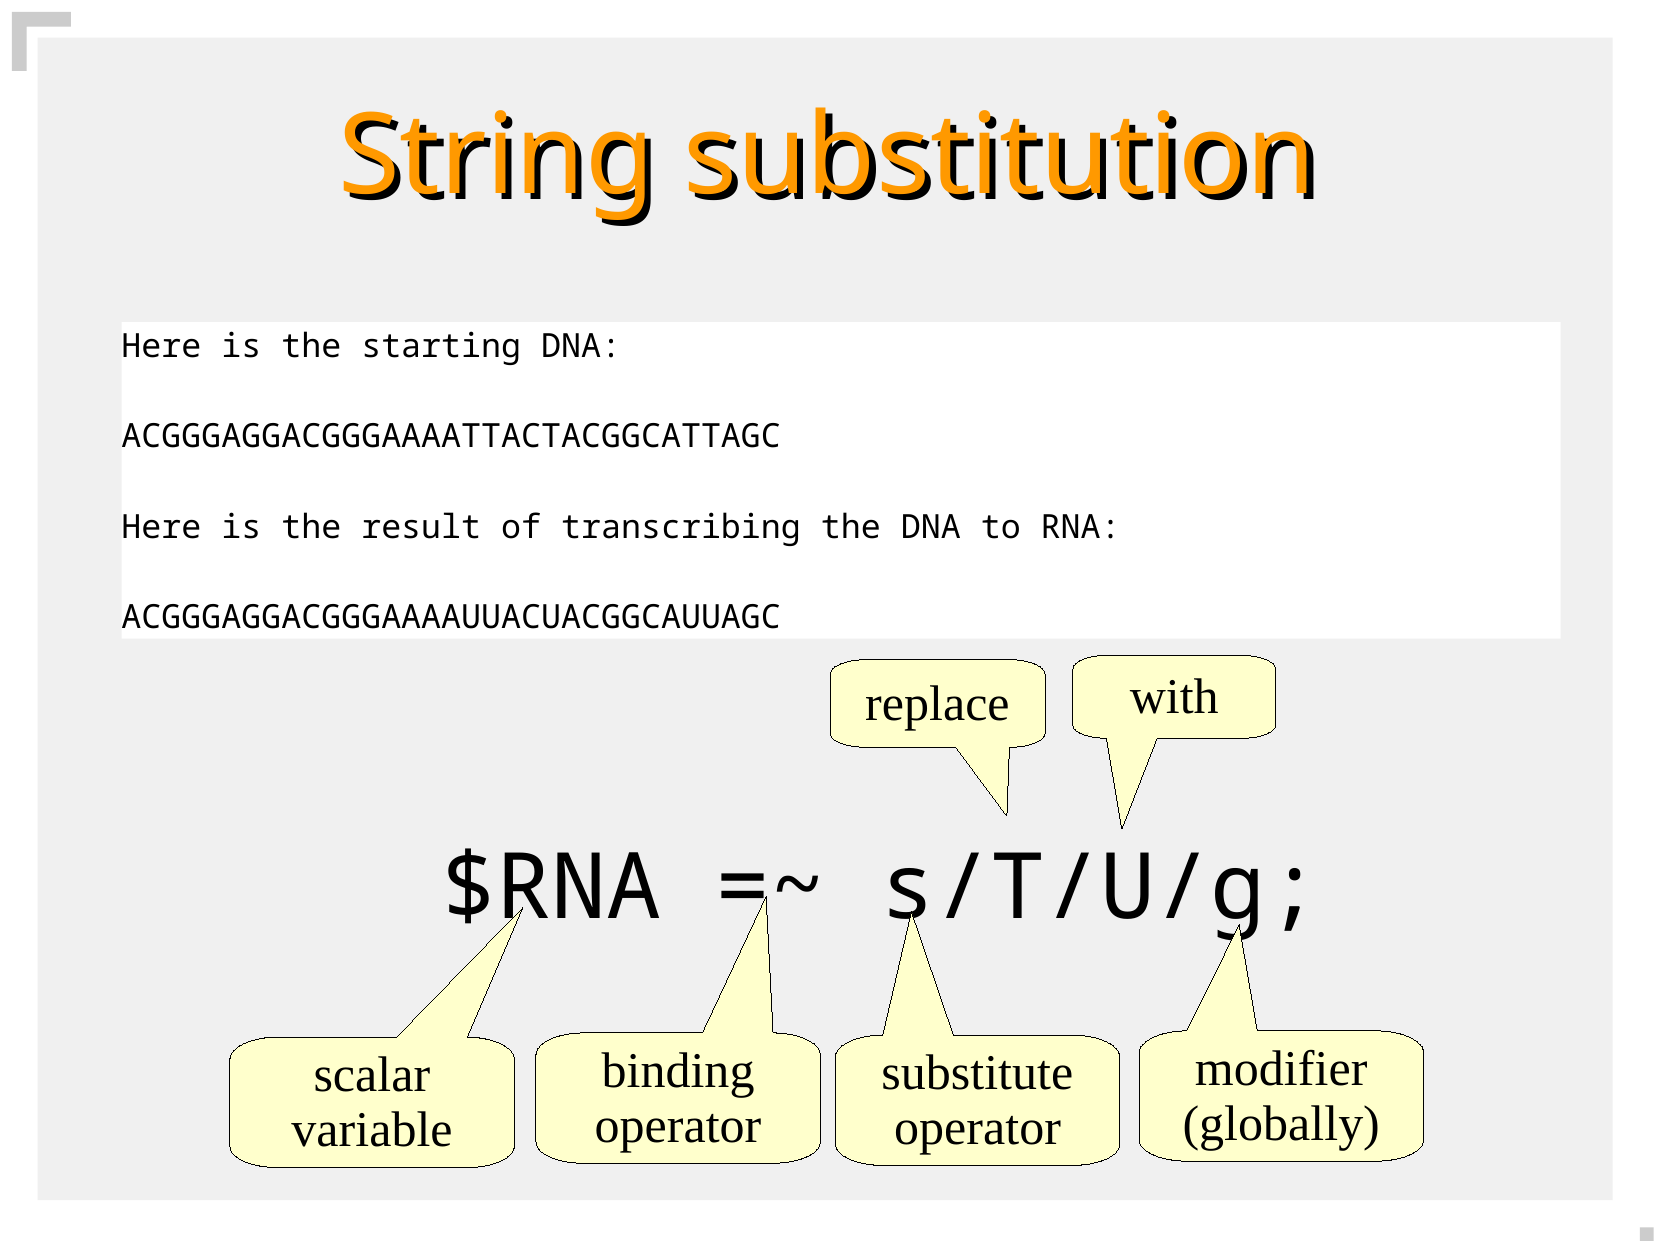

# String substitution
Here is the starting DNA:
ACGGGAGGACGGGAAAATTACTACGGCATTAGC
Here is the result of transcribing the DNA to RNA:
ACGGGAGGACGGGAAAAUUACUACGGCAUUAGC
with
replace
$RNA =~ s/T/U/g;
modifier
(globally)
binding
operator
substitute
operator
scalar
variable